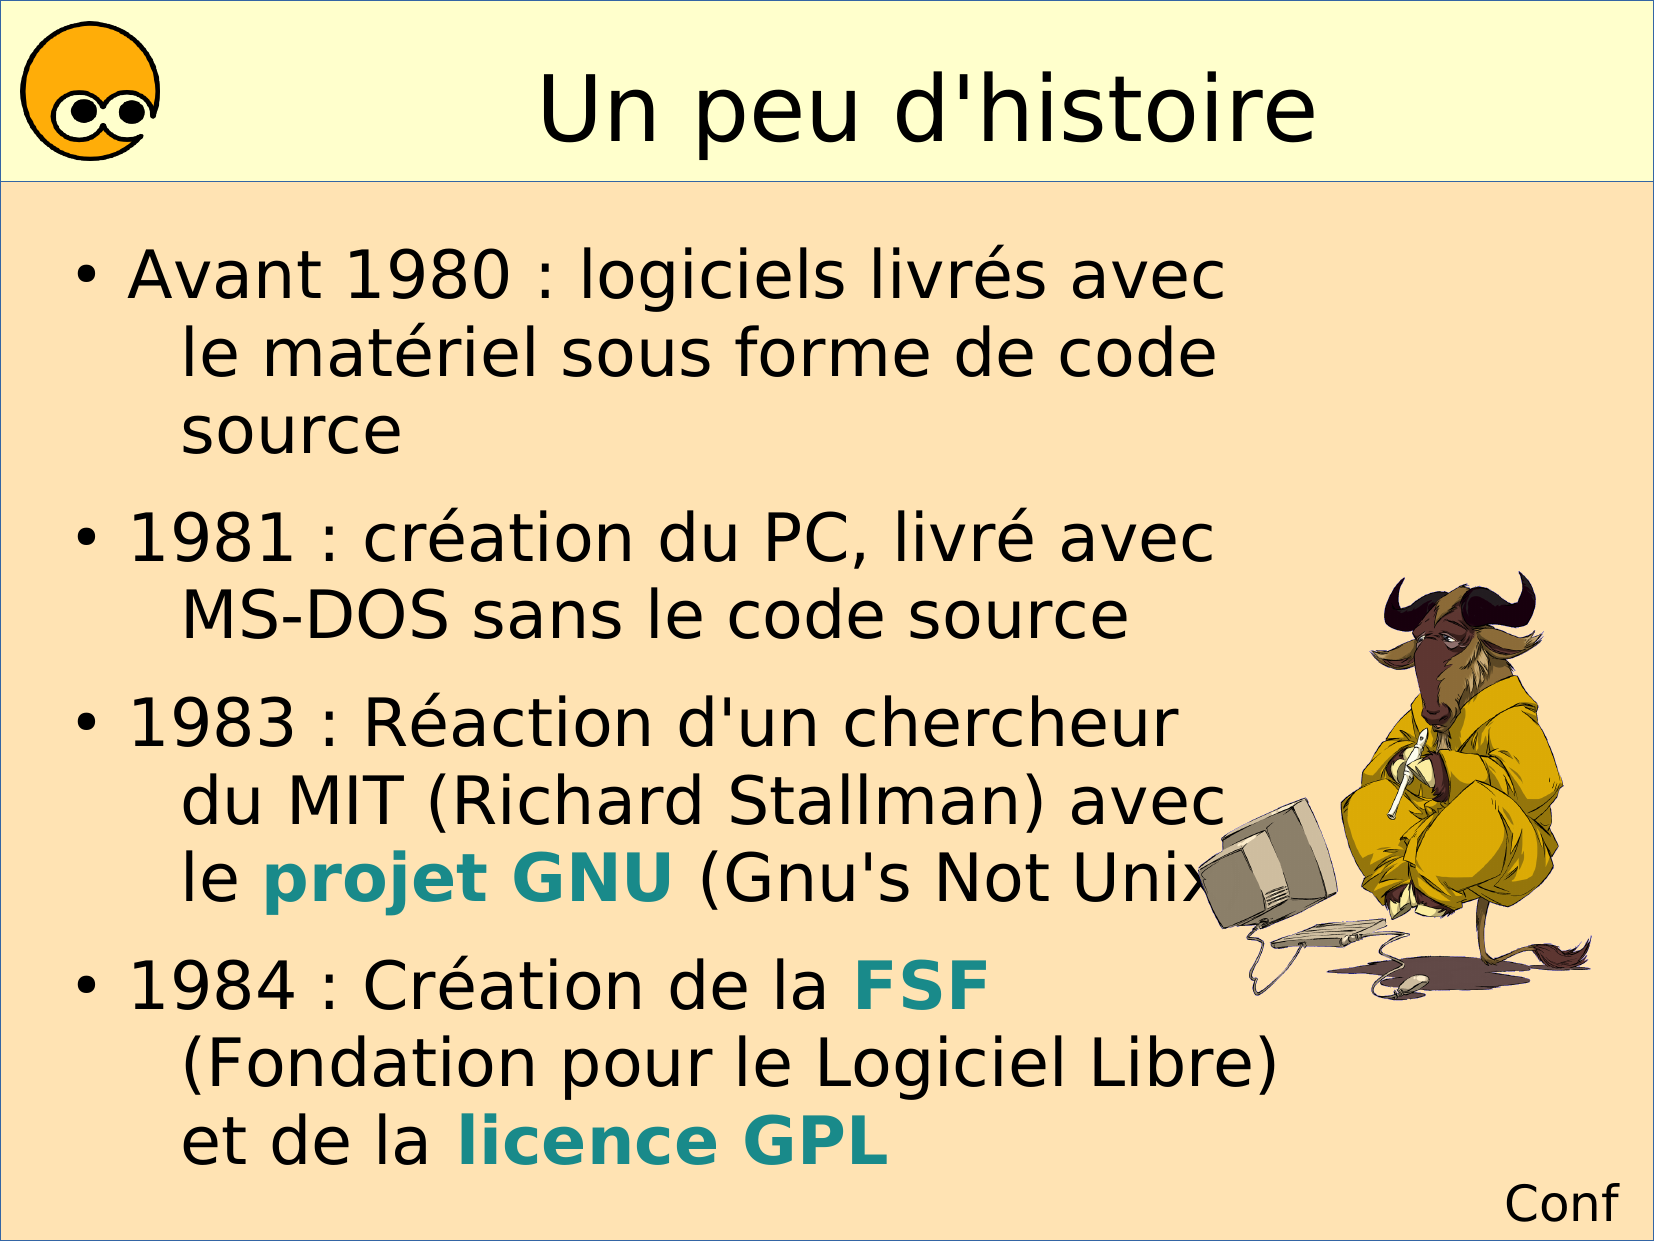

# Un peu d'histoire
Avant 1980 : logiciels livrés avec le matériel sous forme de code source
1981 : création du PC, livré avec MS-DOS sans le code source
1983 : Réaction d'un chercheur du MIT (Richard Stallman) avec le projet GNU (Gnu's Not Unix)
1984 : Création de la FSF (Fondation pour le Logiciel Libre) et de la licence GPL
Conf